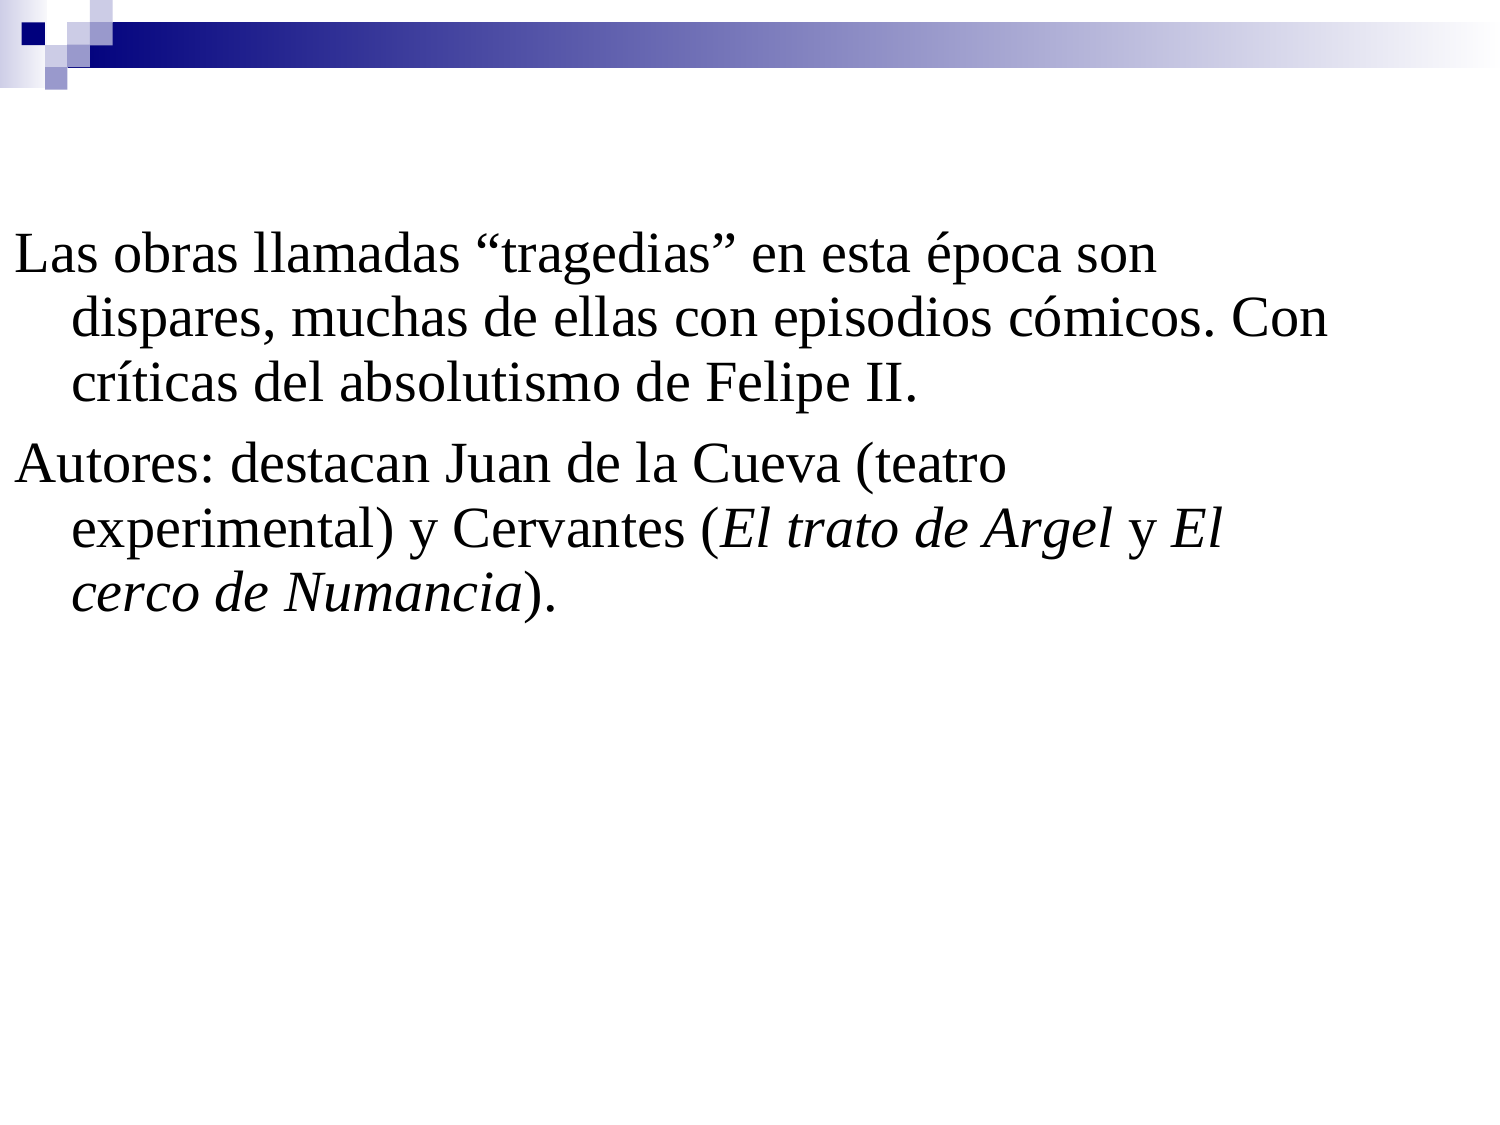

# Las obras llamadas “tragedias” en esta época son dispares, muchas de ellas con episodios cómicos. Con críticas del absolutismo de Felipe II.
Autores: destacan Juan de la Cueva (teatro experimental) y Cervantes (El trato de Argel y El cerco de Numancia).